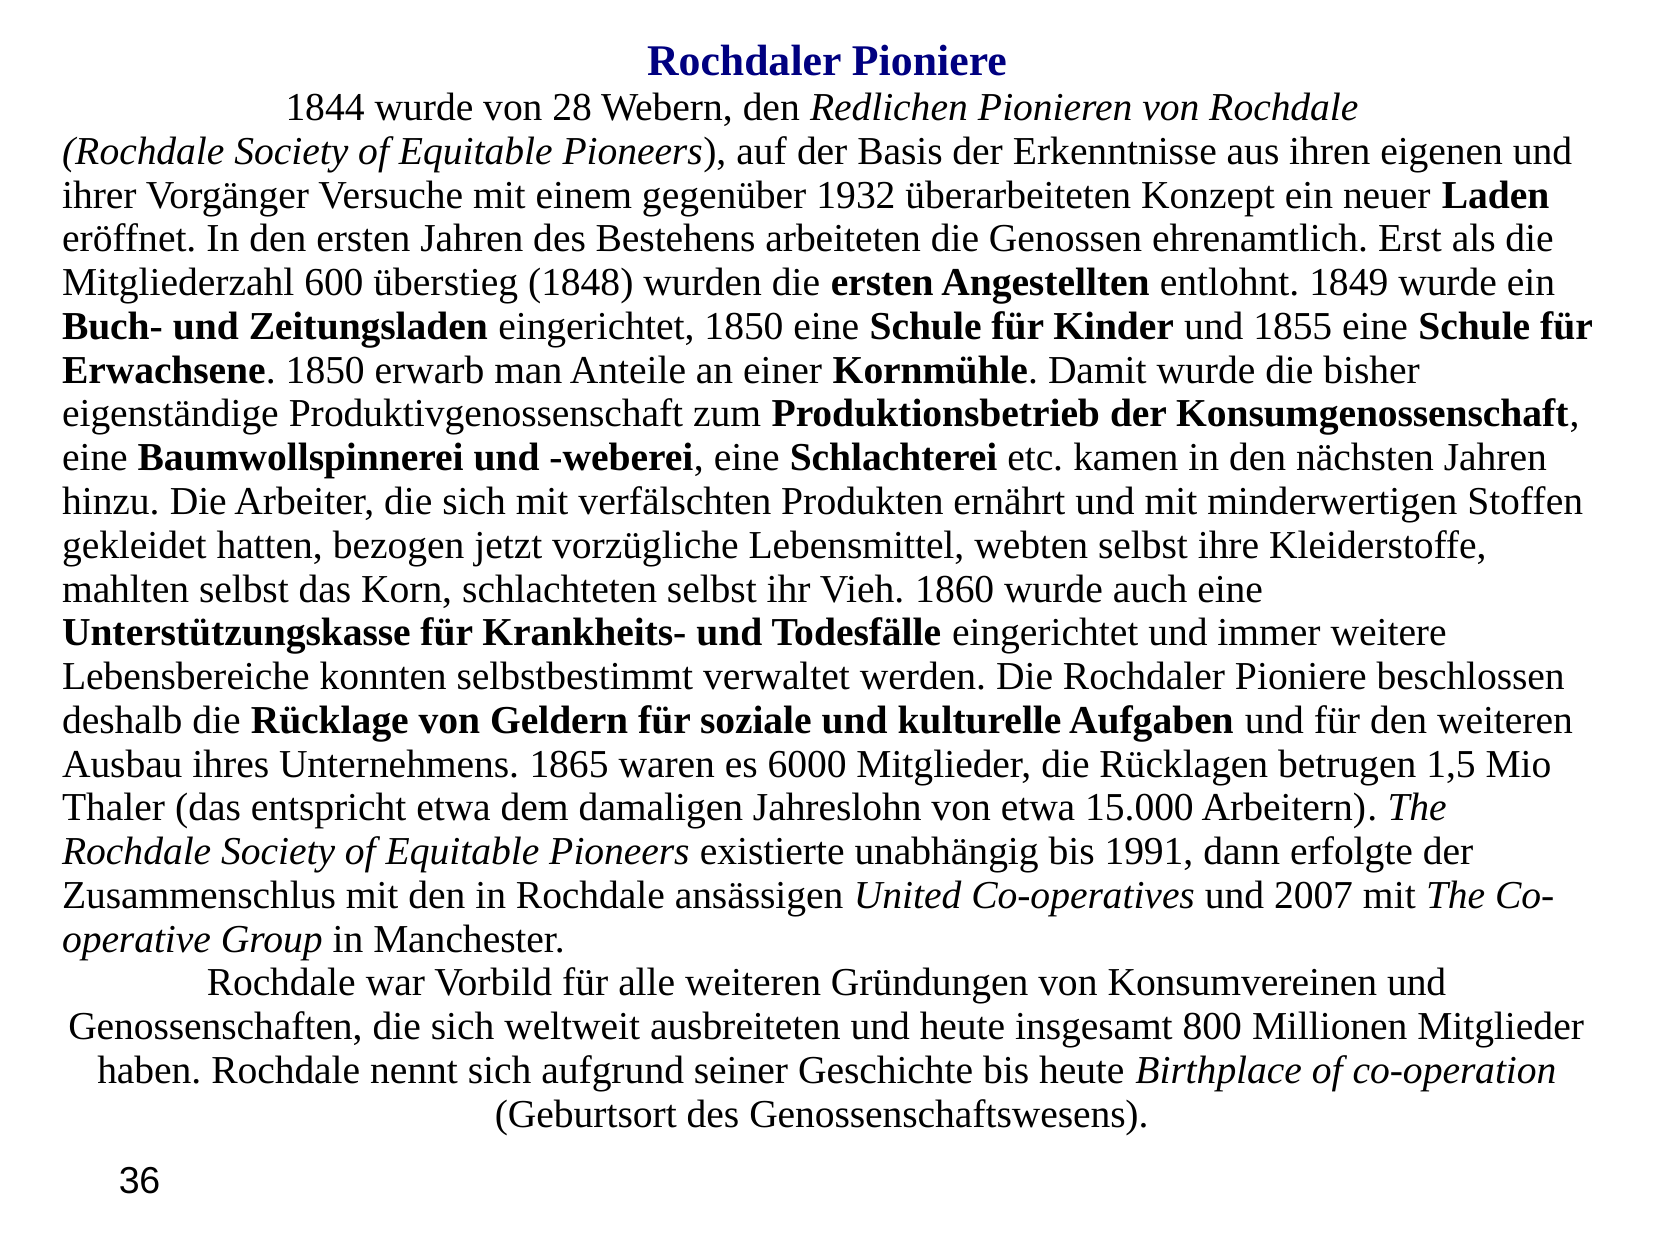

Rochdaler Pioniere
1844 wurde von 28 Webern, den Redlichen Pionieren von Rochdale
(Rochdale Society of Equitable Pioneers), auf der Basis der Erkenntnisse aus ihren eigenen und ihrer Vorgänger Versuche mit einem gegenüber 1932 überarbeiteten Konzept ein neuer Laden eröffnet. In den ersten Jahren des Bestehens arbeiteten die Genossen ehrenamtlich. Erst als die Mitgliederzahl 600 überstieg (1848) wurden die ersten Angestellten entlohnt. 1849 wurde ein Buch- und Zeitungsladen eingerichtet, 1850 eine Schule für Kinder und 1855 eine Schule für Erwachsene. 1850 erwarb man Anteile an einer Kornmühle. Damit wurde die bisher eigenständige Produktivgenossenschaft zum Produktionsbetrieb der Konsumgenossenschaft, eine Baumwollspinnerei und -weberei, eine Schlachterei etc. kamen in den nächsten Jahren hinzu. Die Arbeiter, die sich mit verfälschten Produkten ernährt und mit minderwertigen Stoffen gekleidet hatten, bezogen jetzt vorzügliche Lebensmittel, webten selbst ihre Kleiderstoffe, mahlten selbst das Korn, schlachteten selbst ihr Vieh. 1860 wurde auch eine Unterstützungskasse für Krankheits- und Todesfälle eingerichtet und immer weitere Lebensbereiche konnten selbstbestimmt verwaltet werden. Die Rochdaler Pioniere beschlossen deshalb die Rücklage von Geldern für soziale und kulturelle Aufgaben und für den weiteren Ausbau ihres Unternehmens. 1865 waren es 6000 Mitglieder, die Rücklagen betrugen 1,5 Mio Thaler (das entspricht etwa dem damaligen Jahreslohn von etwa 15.000 Arbeitern). The Rochdale Society of Equitable Pioneers existierte unabhängig bis 1991, dann erfolgte der Zusammenschlus mit den in Rochdale ansässigen United Co-operatives und 2007 mit The Co-operative Group in Manchester.
Rochdale war Vorbild für alle weiteren Gründungen von Konsumvereinen und Genossenschaften, die sich weltweit ausbreiteten und heute insgesamt 800 Millionen Mitglieder haben. Rochdale nennt sich aufgrund seiner Geschichte bis heute Birthplace of co-operation (Geburtsort des Genossenschaftswesens).